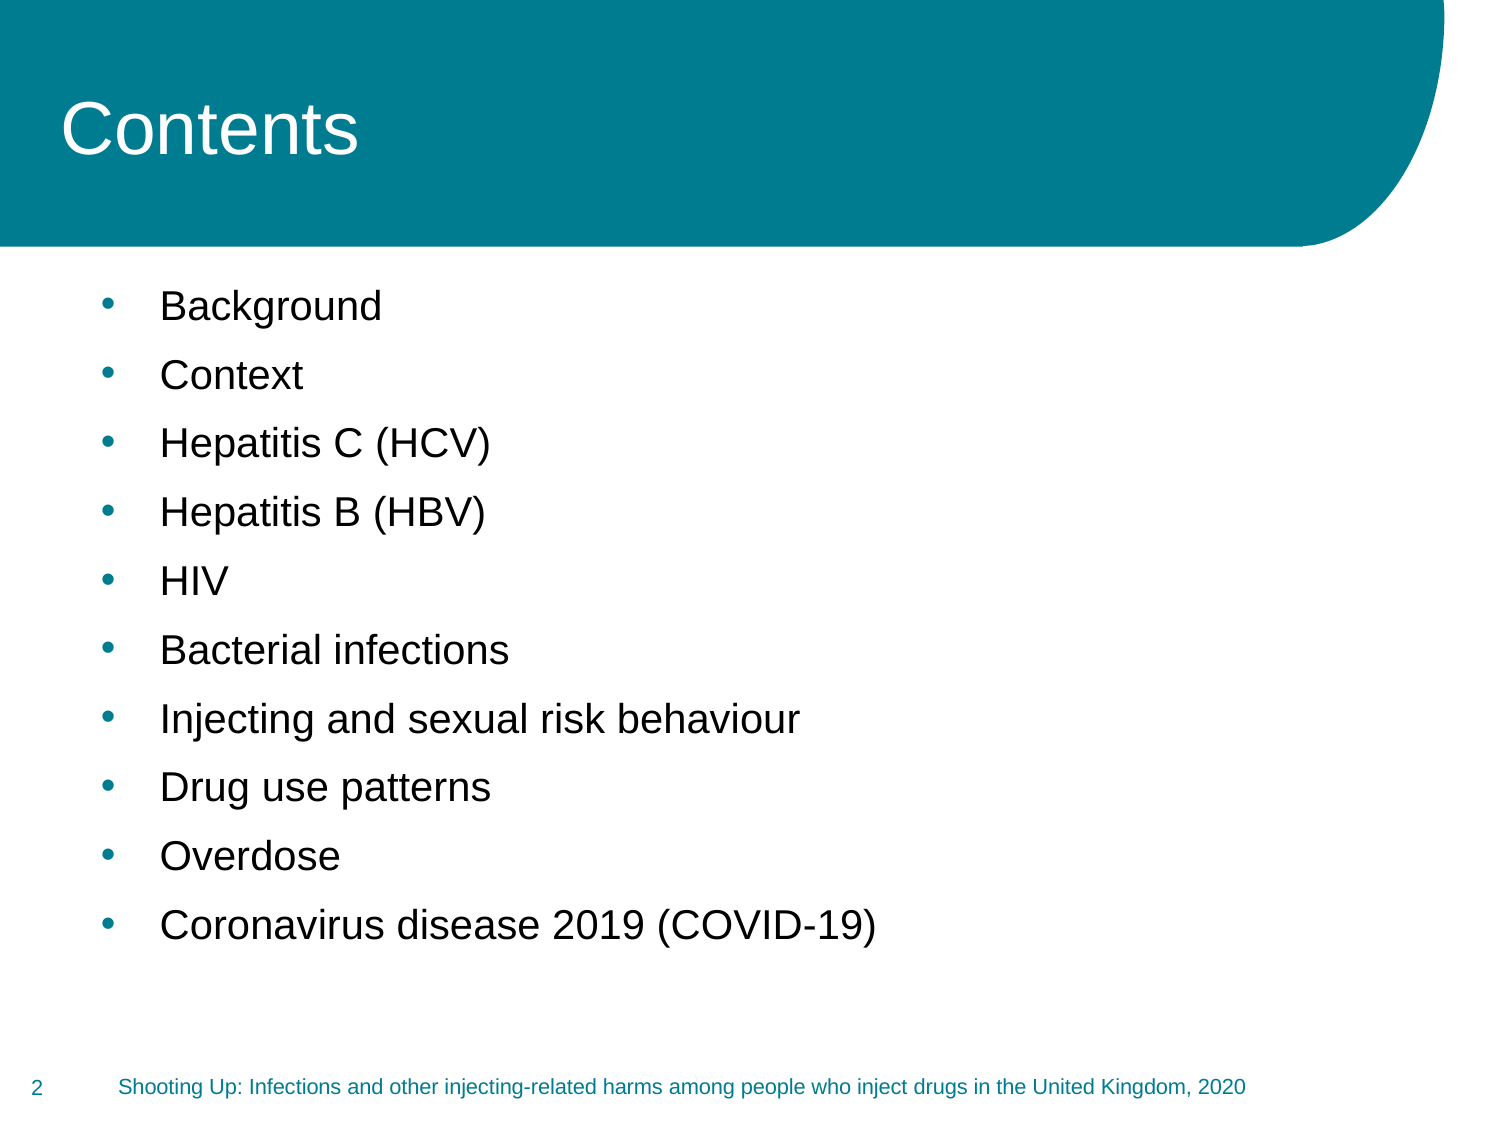

Contents
Background
Context
Hepatitis C (HCV)
Hepatitis B (HBV)
HIV
Bacterial infections
Injecting and sexual risk behaviour
Drug use patterns
Overdose
Coronavirus disease 2019 (COVID-19)
1
Shooting Up: Infections and other injecting-related harms among people who inject drugs in the United Kingdom, 2020